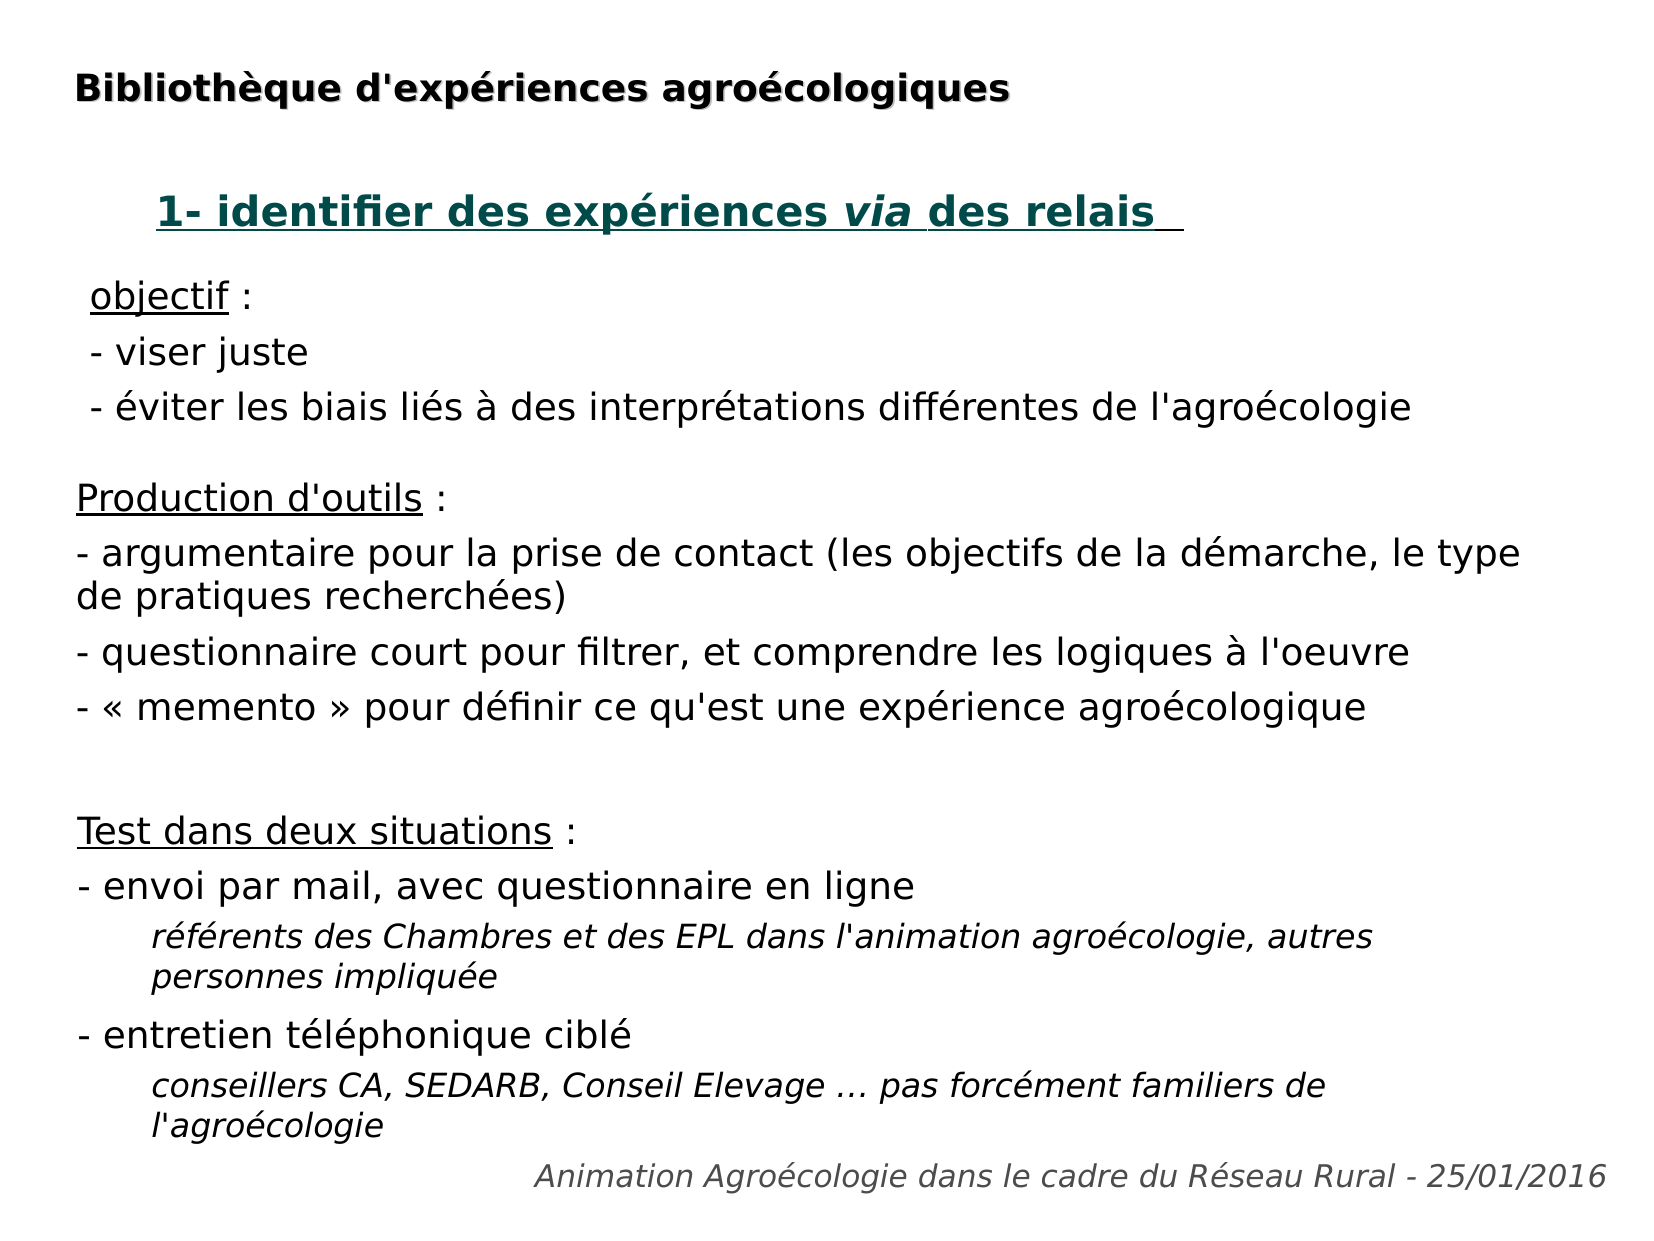

Bibliothèque d'expériences agroécologiques
1- identifier des expériences via des relais
objectif :
- viser juste
- éviter les biais liés à des interprétations différentes de l'agroécologie
Production d'outils :
- argumentaire pour la prise de contact (les objectifs de la démarche, le type de pratiques recherchées)
- questionnaire court pour filtrer, et comprendre les logiques à l'oeuvre
- « memento » pour définir ce qu'est une expérience agroécologique
Test dans deux situations :
- envoi par mail, avec questionnaire en ligne
	référents des Chambres et des EPL dans l'animation agroécologie, autres
	personnes impliquée
- entretien téléphonique ciblé
	conseillers CA, SEDARB, Conseil Elevage … pas forcément familiers de
	l'agroécologie
Animation Agroécologie dans le cadre du Réseau Rural - 25/01/2016